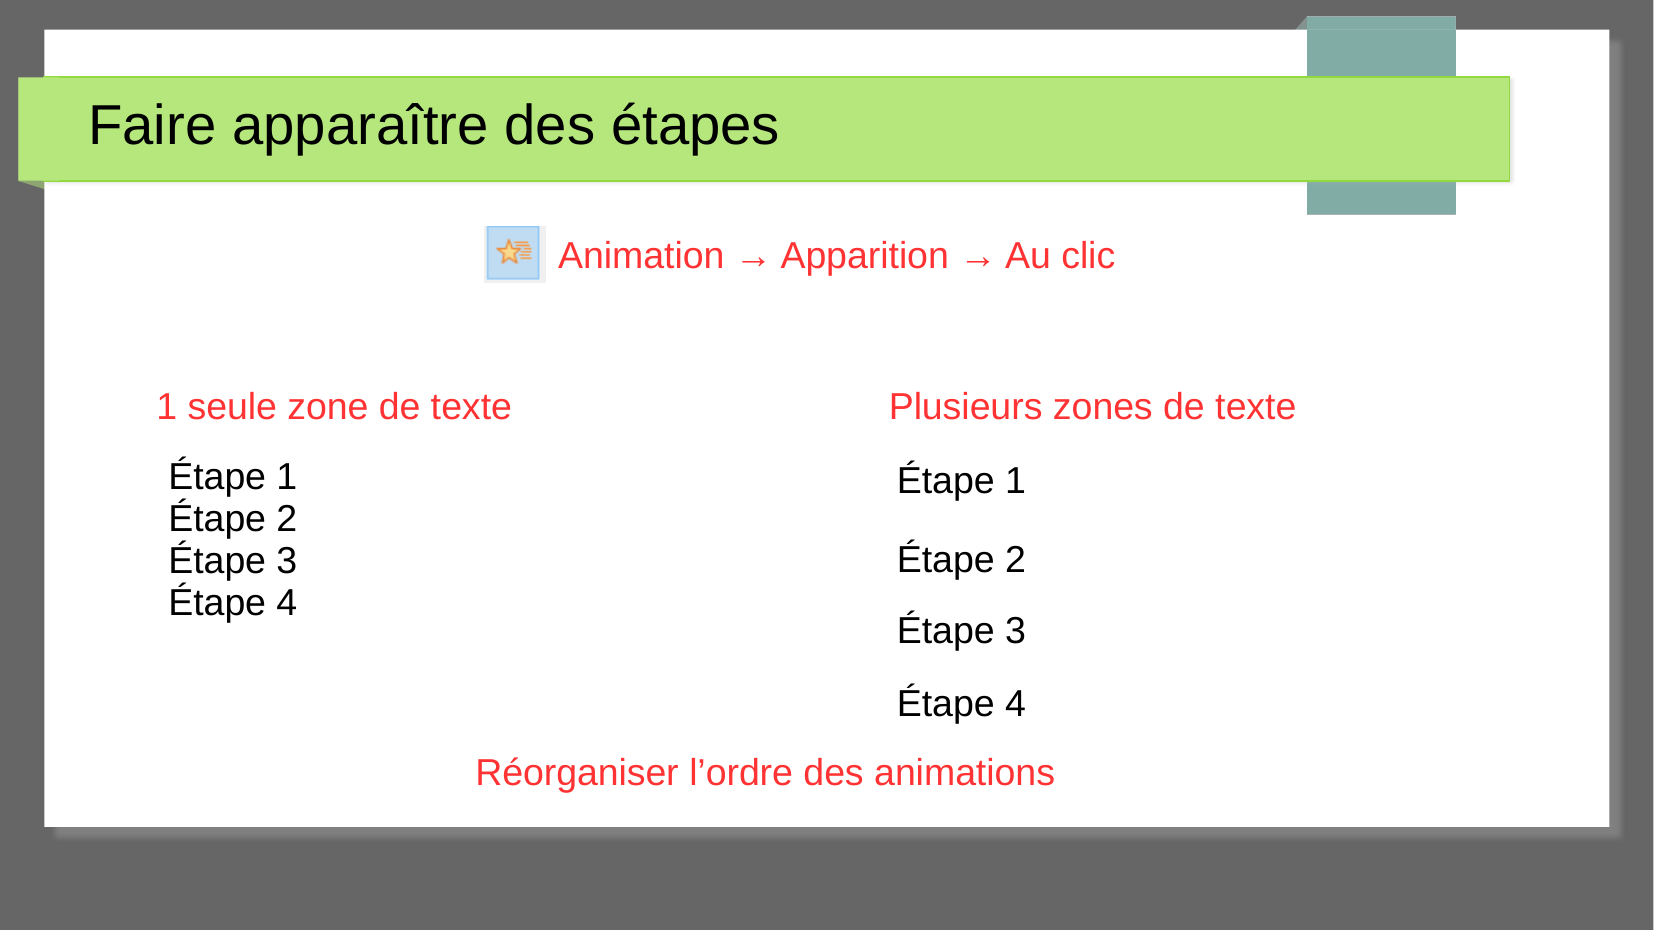

# Faire apparaître des étapes
Animation → Apparition → Au clic
1 seule zone de texte
Plusieurs zones de texte
Étape 1
Étape 2
Étape 3
Étape 4
Étape 1
Étape 2
Étape 3
Étape 4
Réorganiser l’ordre des animations